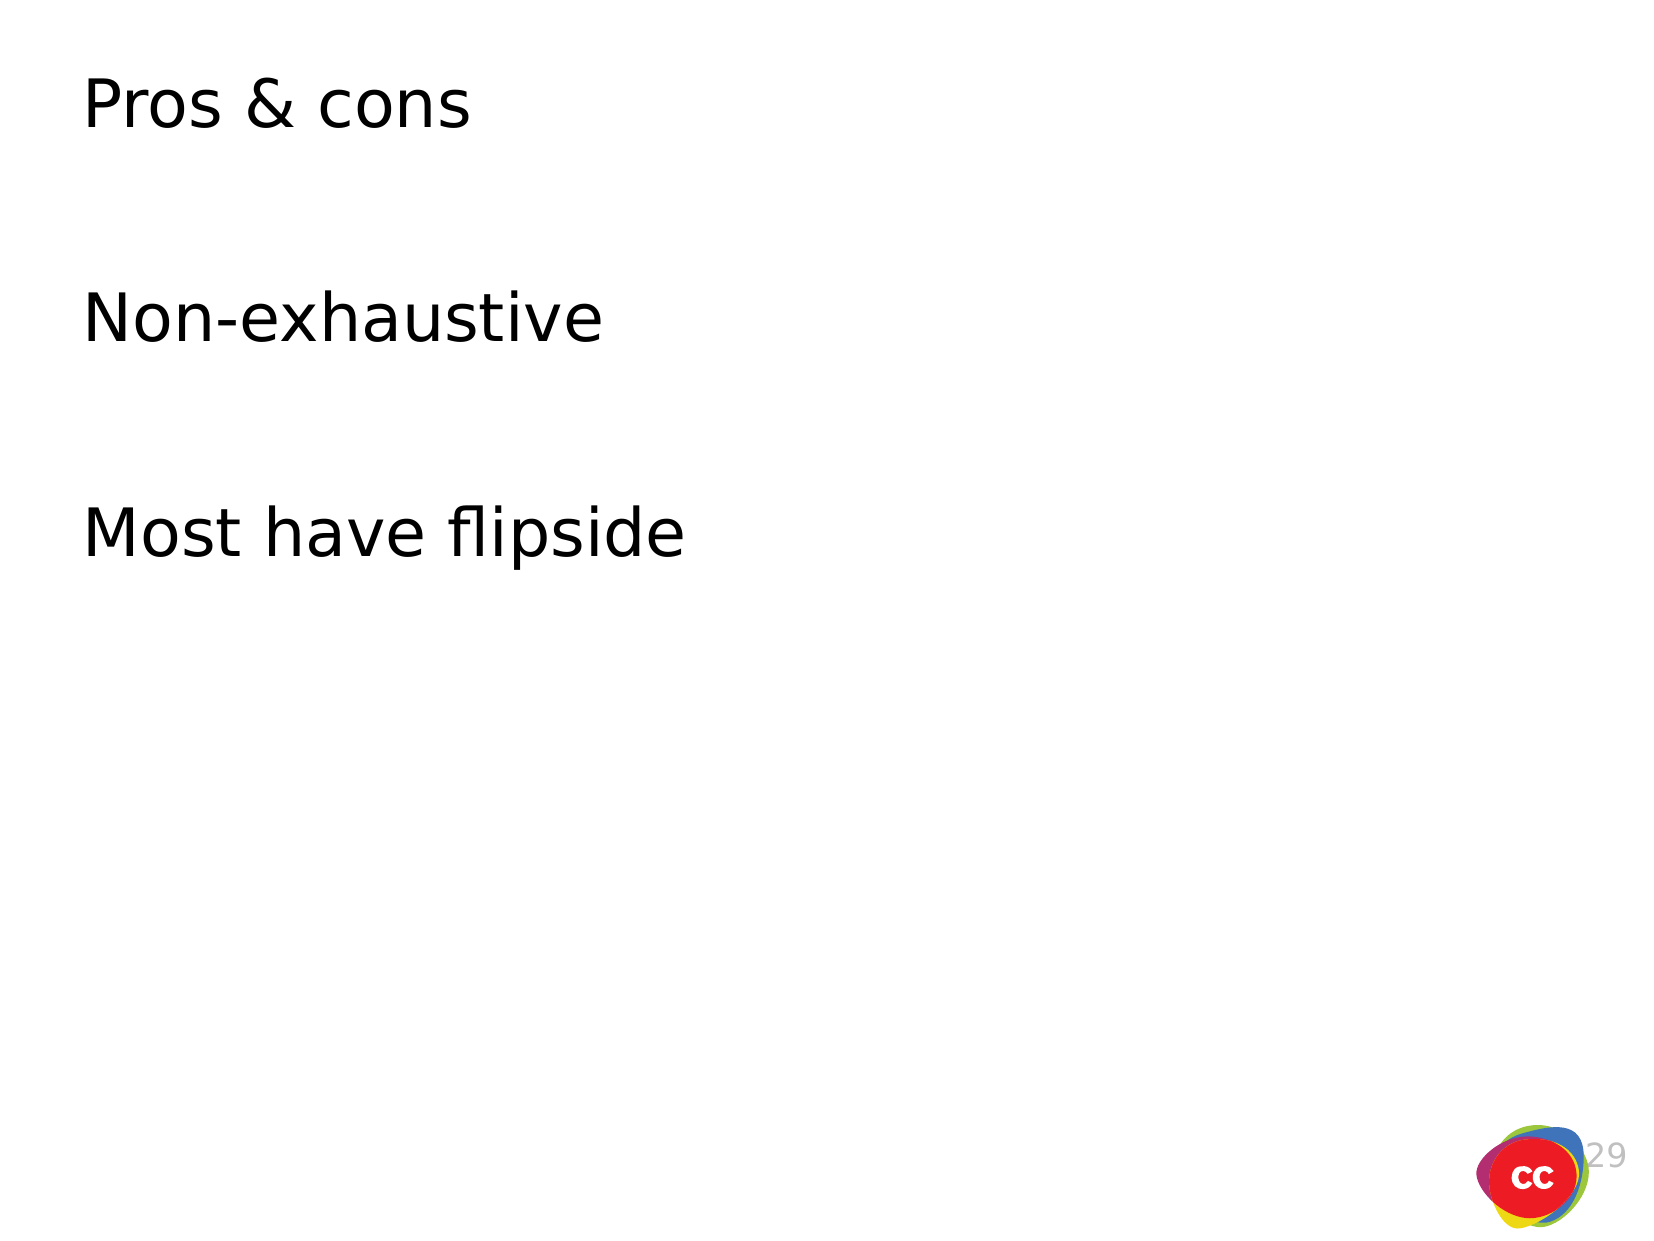

# Pros & cons
Non-exhaustive
Most have flipside